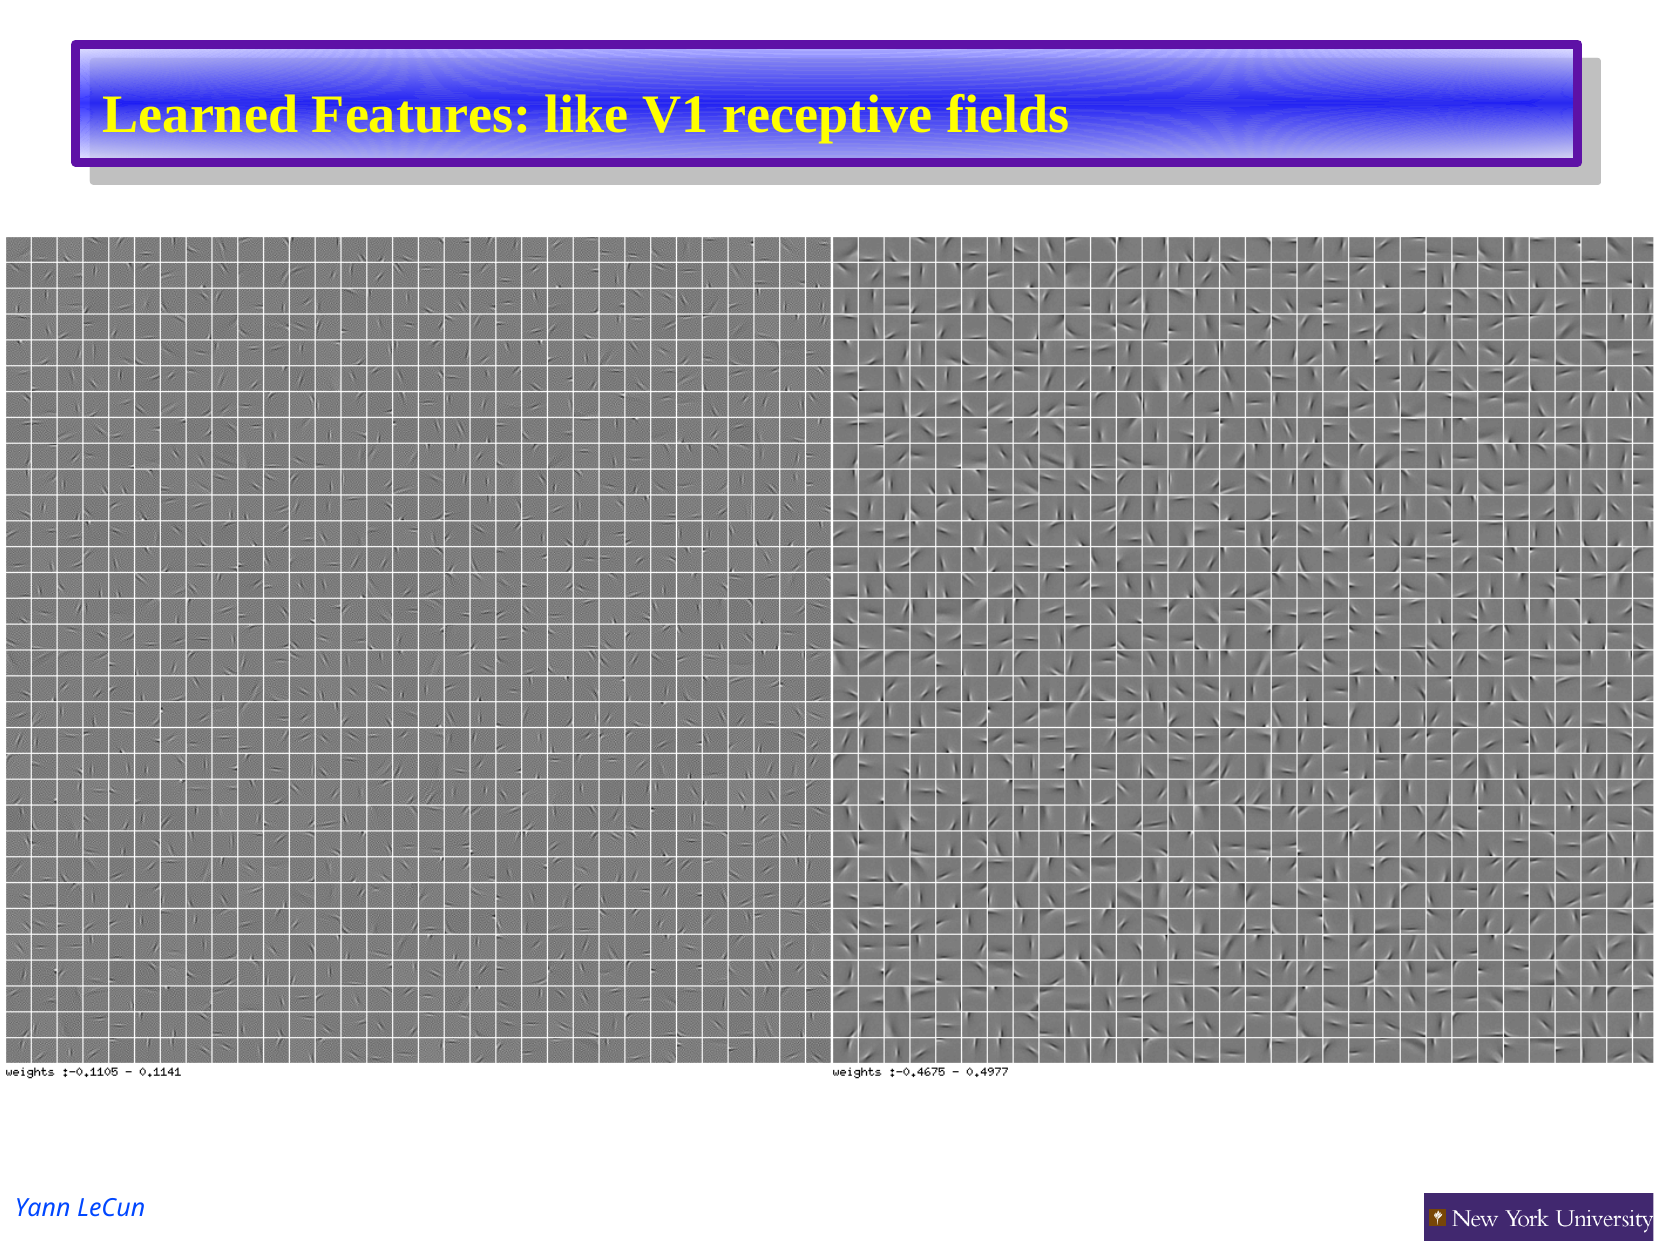

# Learned Features: like V1 receptive fields